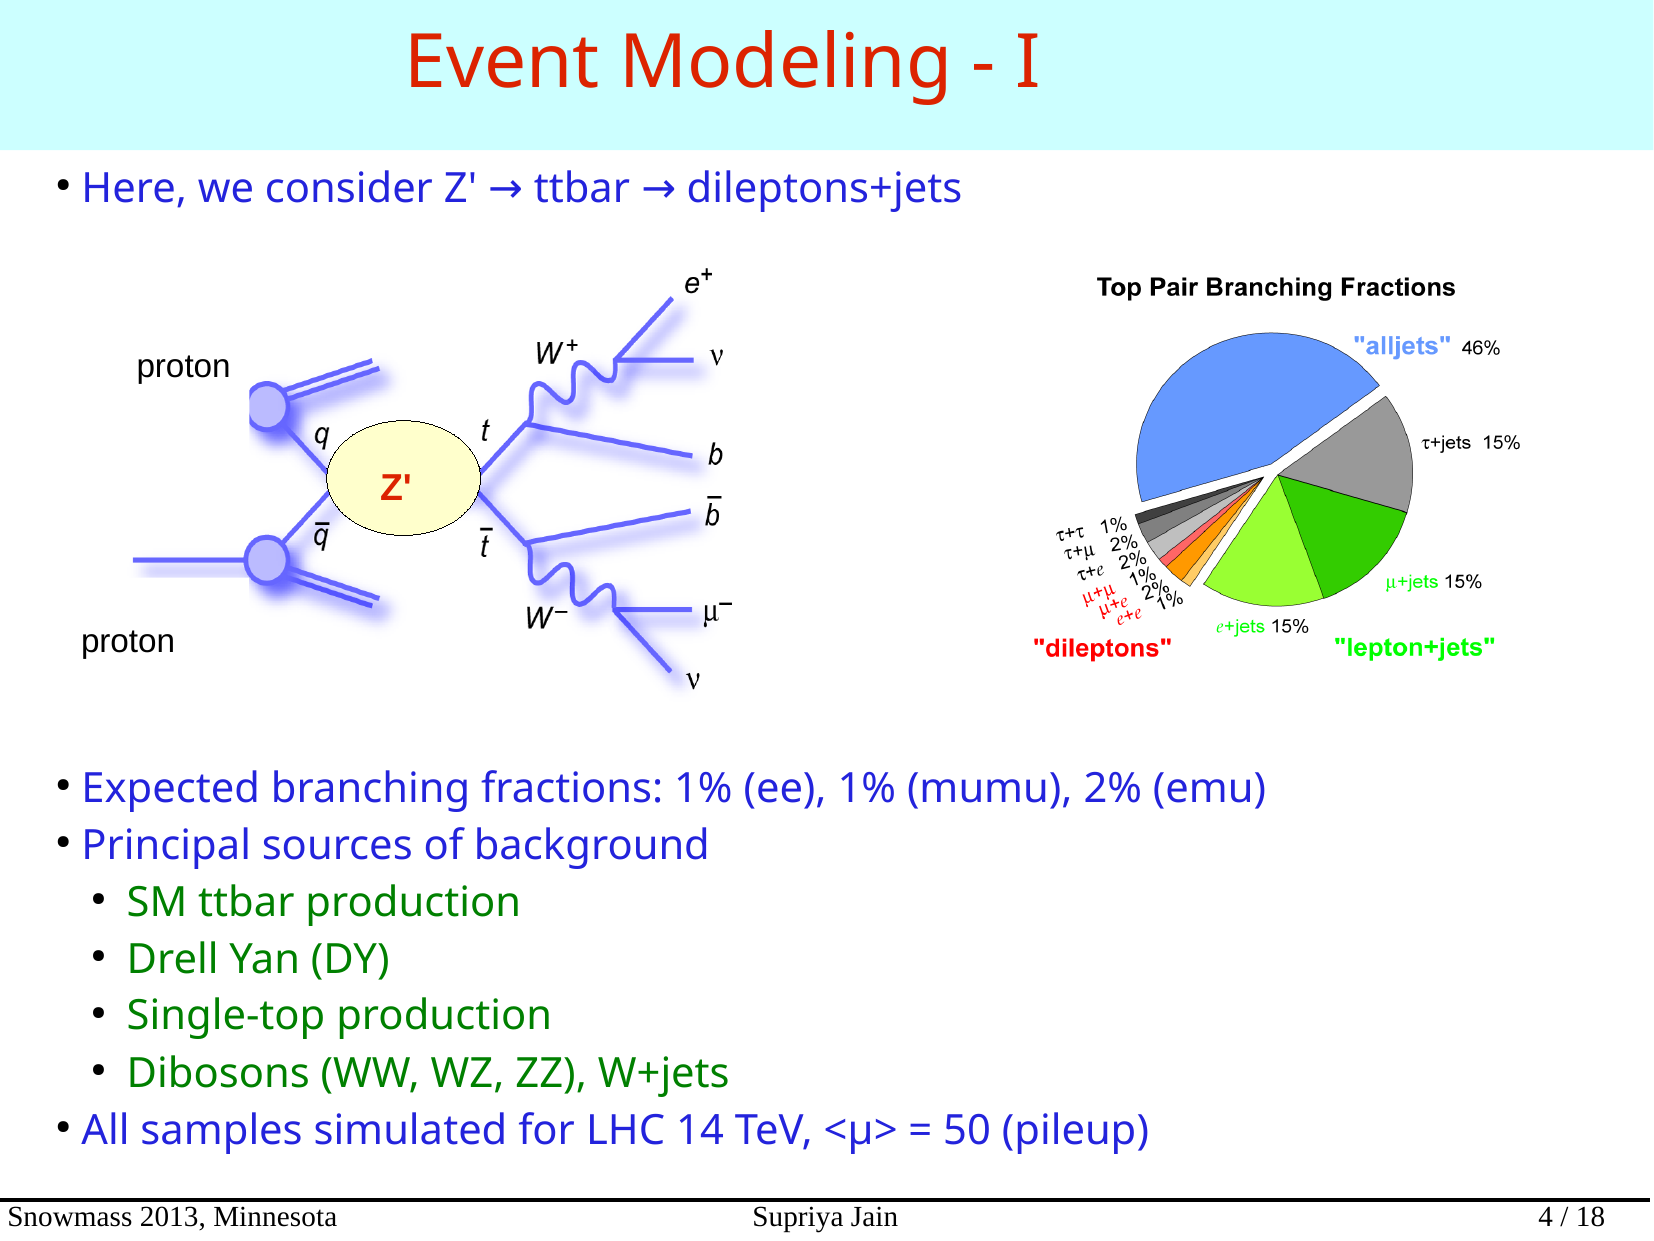

Event Modeling - I
 Here, we consider Z' → ttbar → dileptons+jets
proton
Z'
 proton
 Expected branching fractions: 1% (ee), 1% (mumu), 2% (emu)
 Principal sources of background
SM ttbar production
Drell Yan (DY)
Single-top production
Dibosons (WW, WZ, ZZ), W+jets
 All samples simulated for LHC 14 TeV, <μ> = 50 (pileup)
4